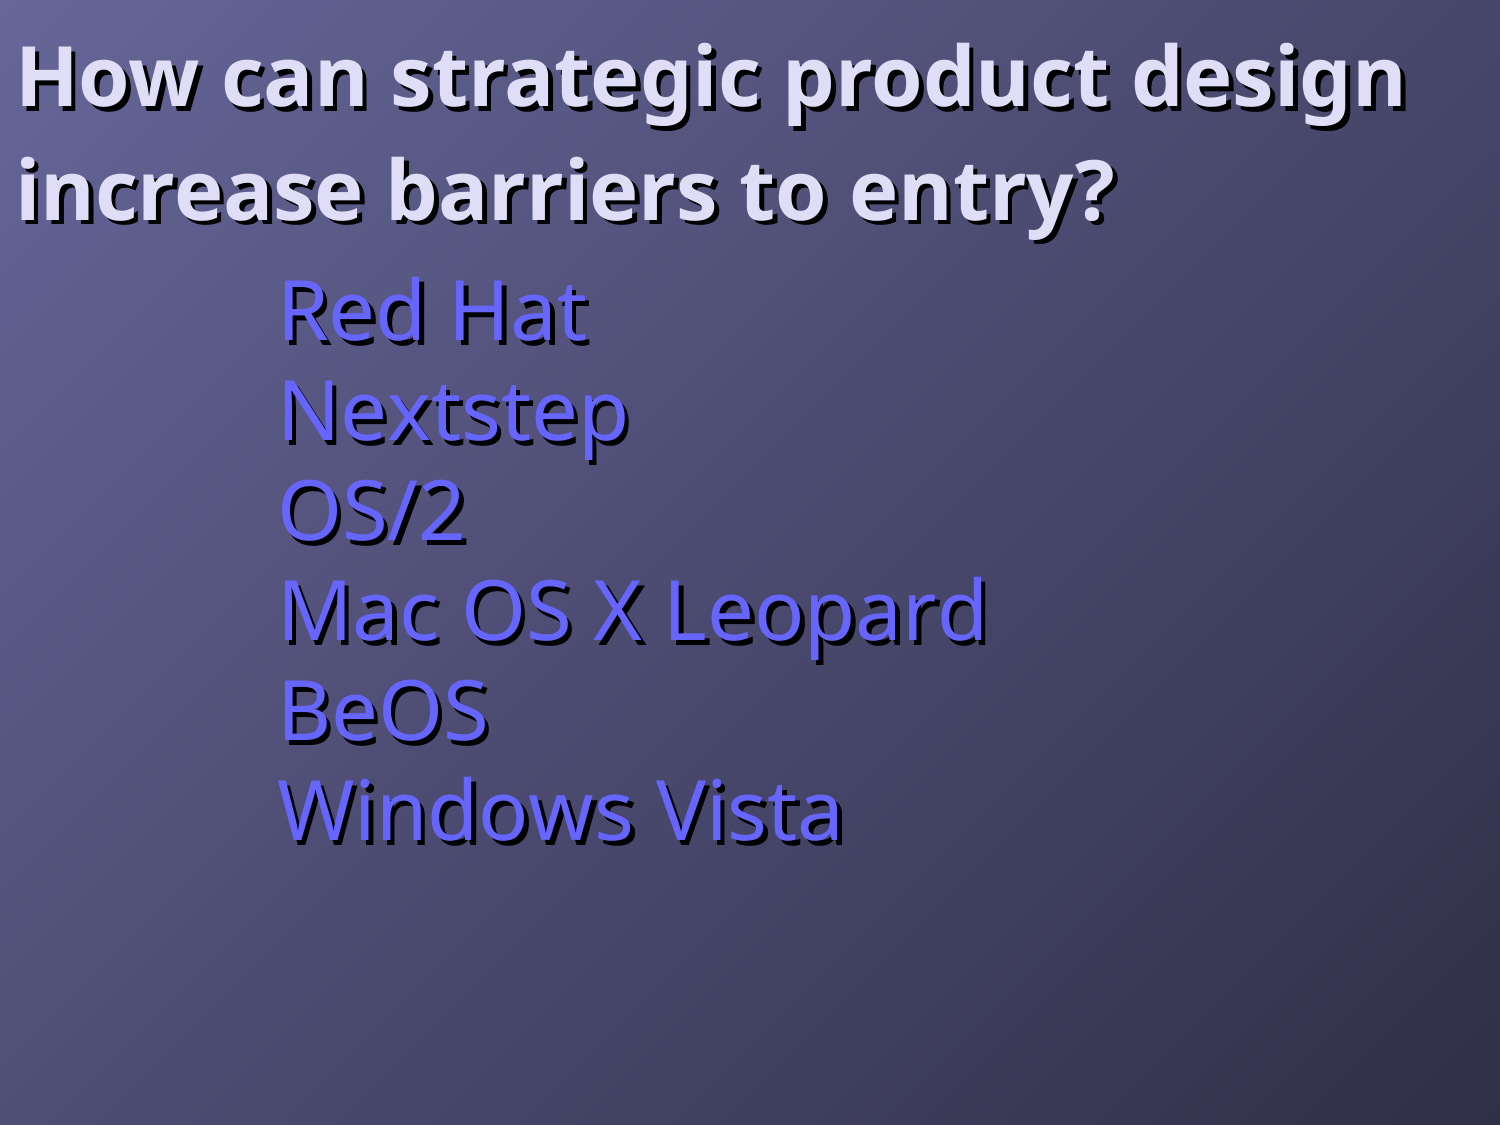

# How can strategic product design increase barriers to entry?
Red Hat
Nextstep
OS/2
Mac OS X Leopard
BeOS
Windows Vista